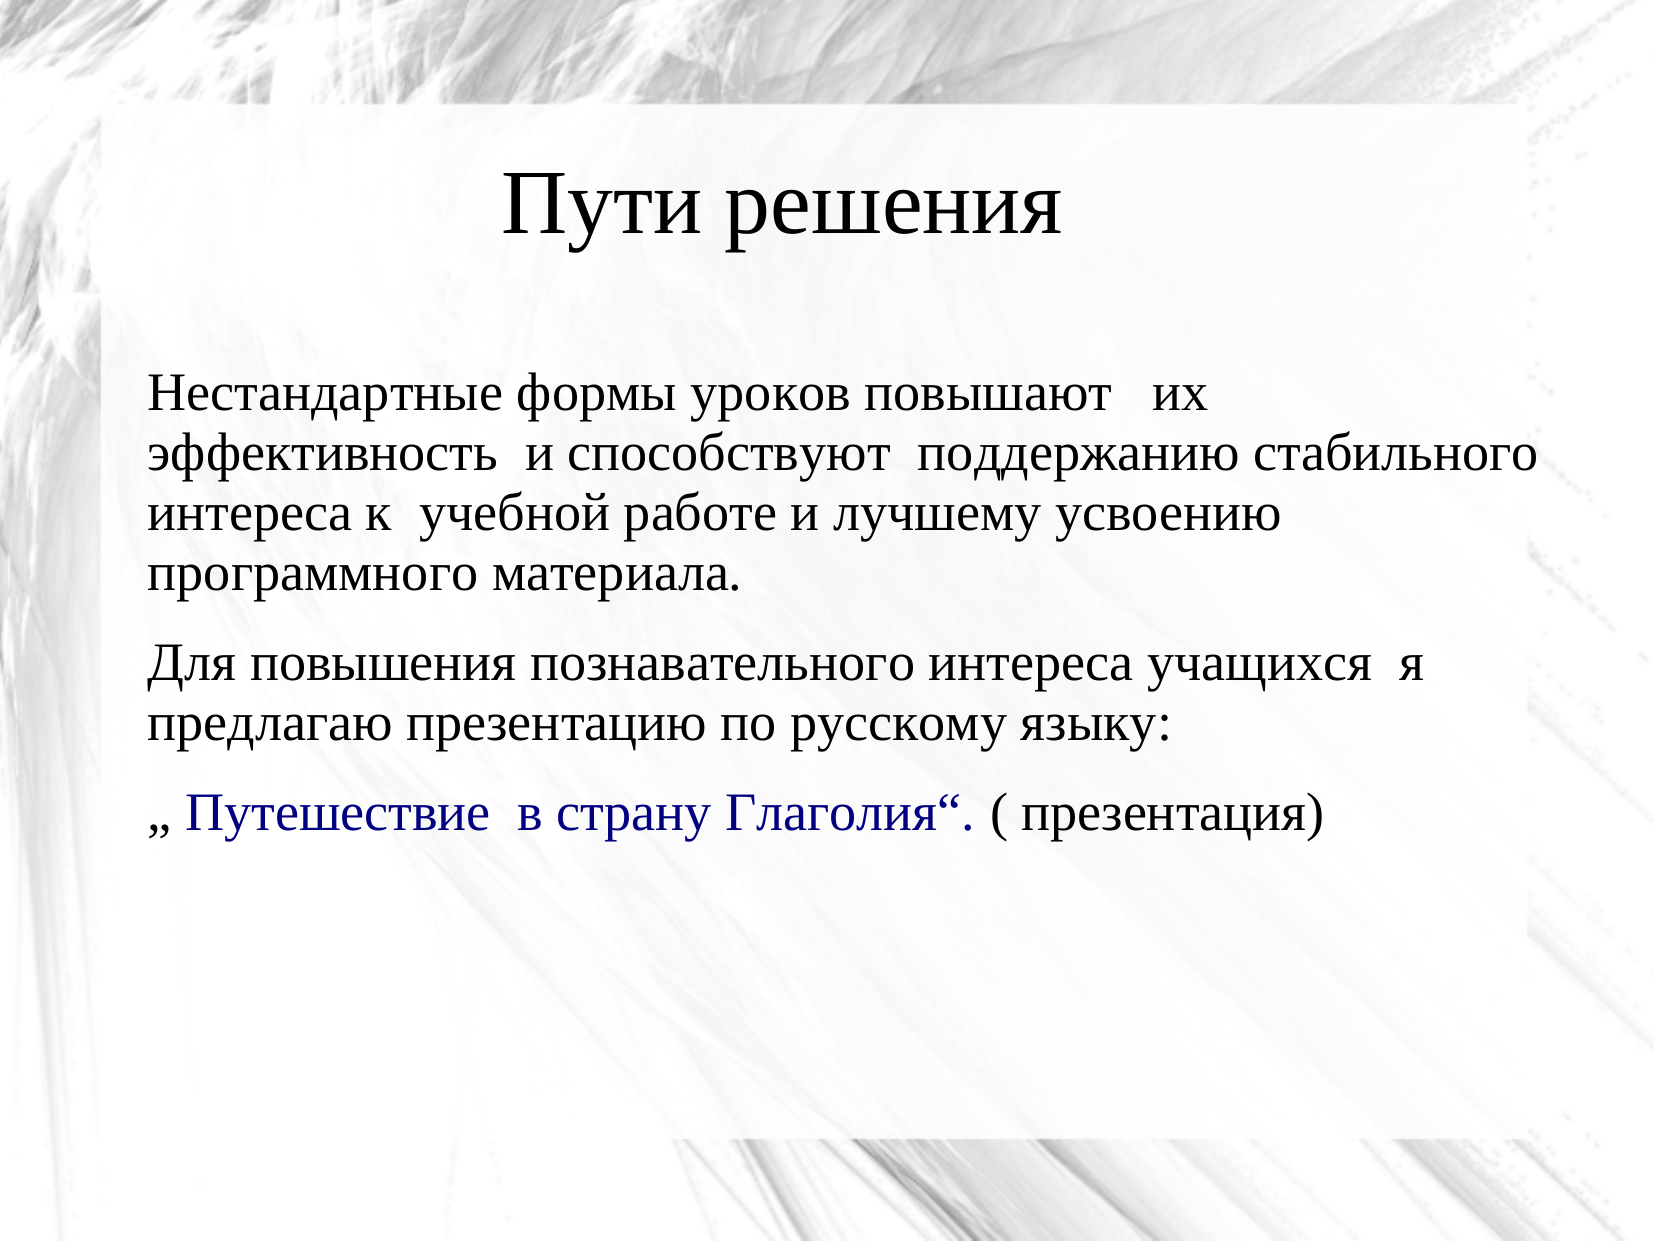

# Пути решения
Нестандартные формы уроков повышают их эффективность и способствуют поддержанию стабильного интереса к учебной работе и лучшему усвоению программного материала.
Для повышения познавательного интереса учащихся я предлагаю презентацию по русскому языку:
„ Путешествие в страну Глаголия“. ( презентация)